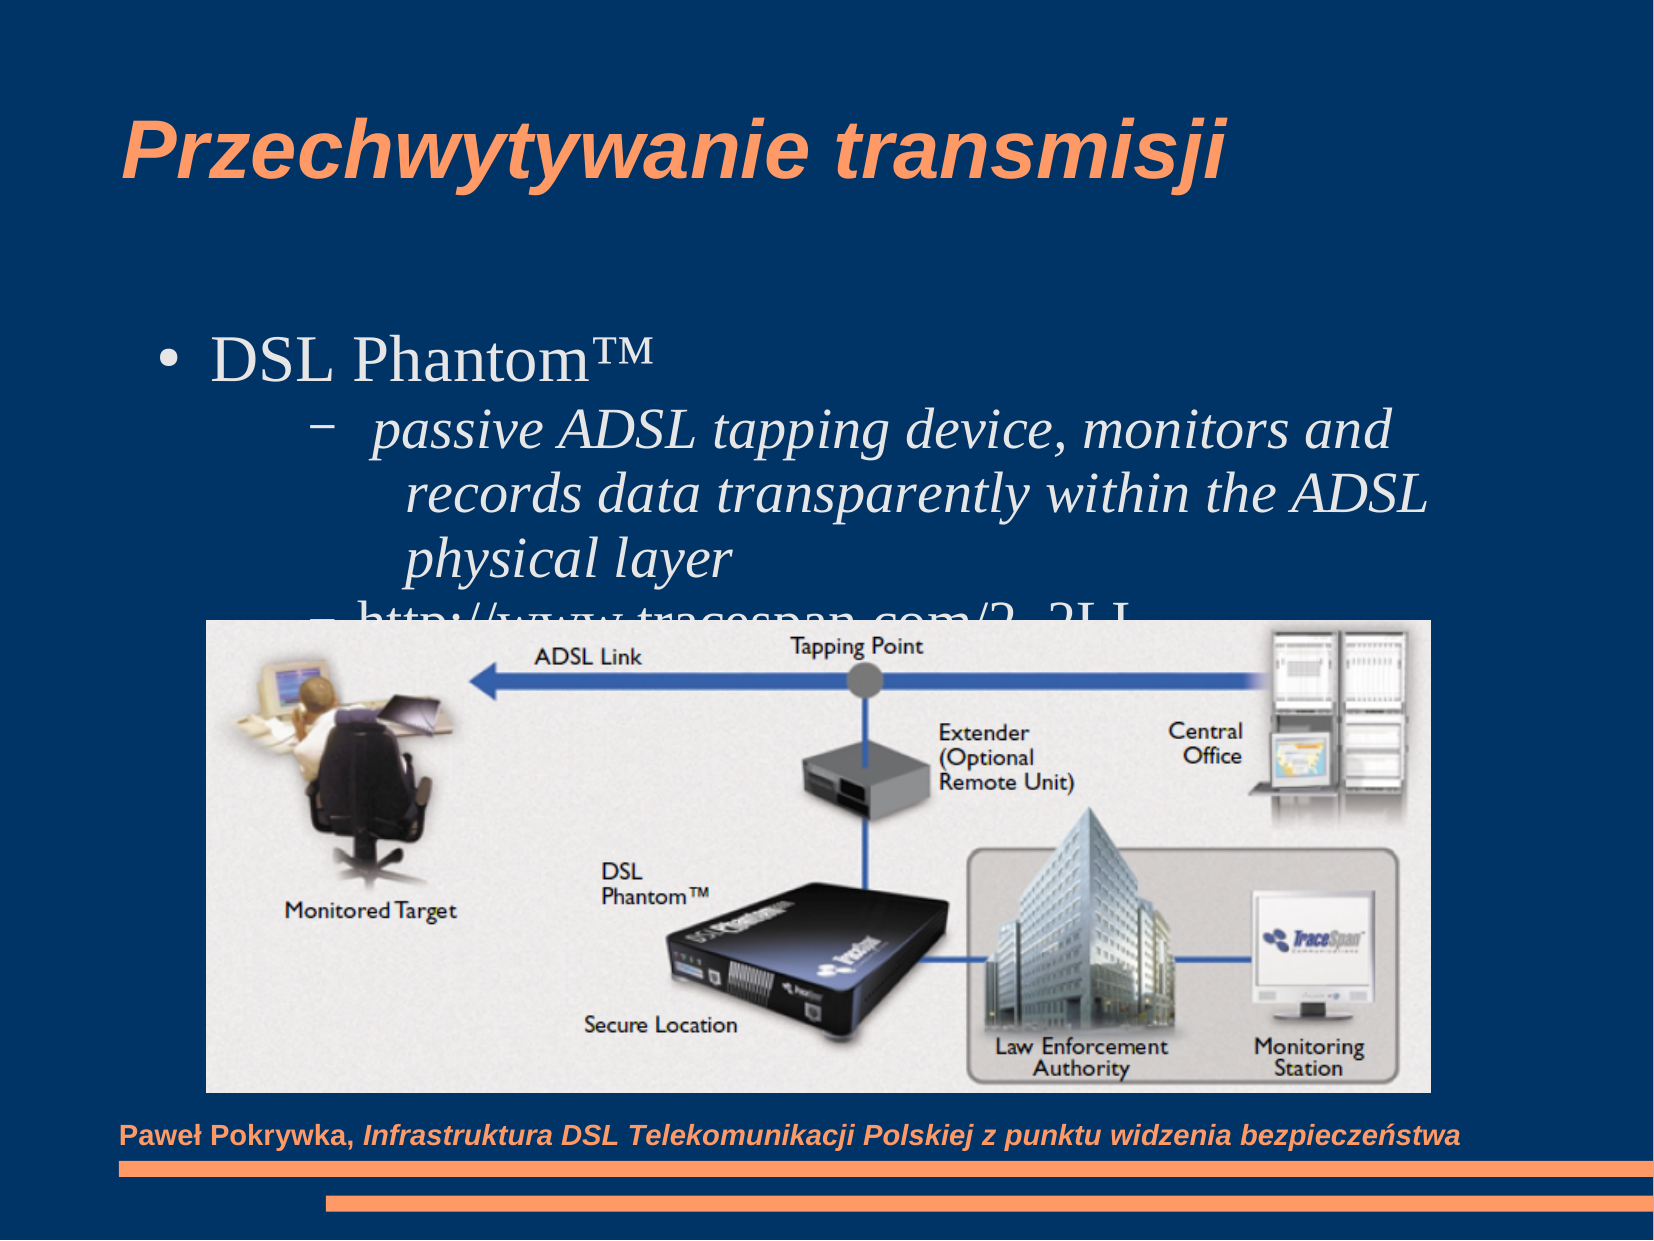

# Przechwytywanie transmisji
DSL Phantom™
 passive ADSL tapping device, monitors and records data transparently within the ADSL physical layer
http://www.tracespan.com/2_2LI%20Monitoring.html
Paweł Pokrywka, Infrastruktura DSL Telekomunikacji Polskiej z punktu widzenia bezpieczeństwa